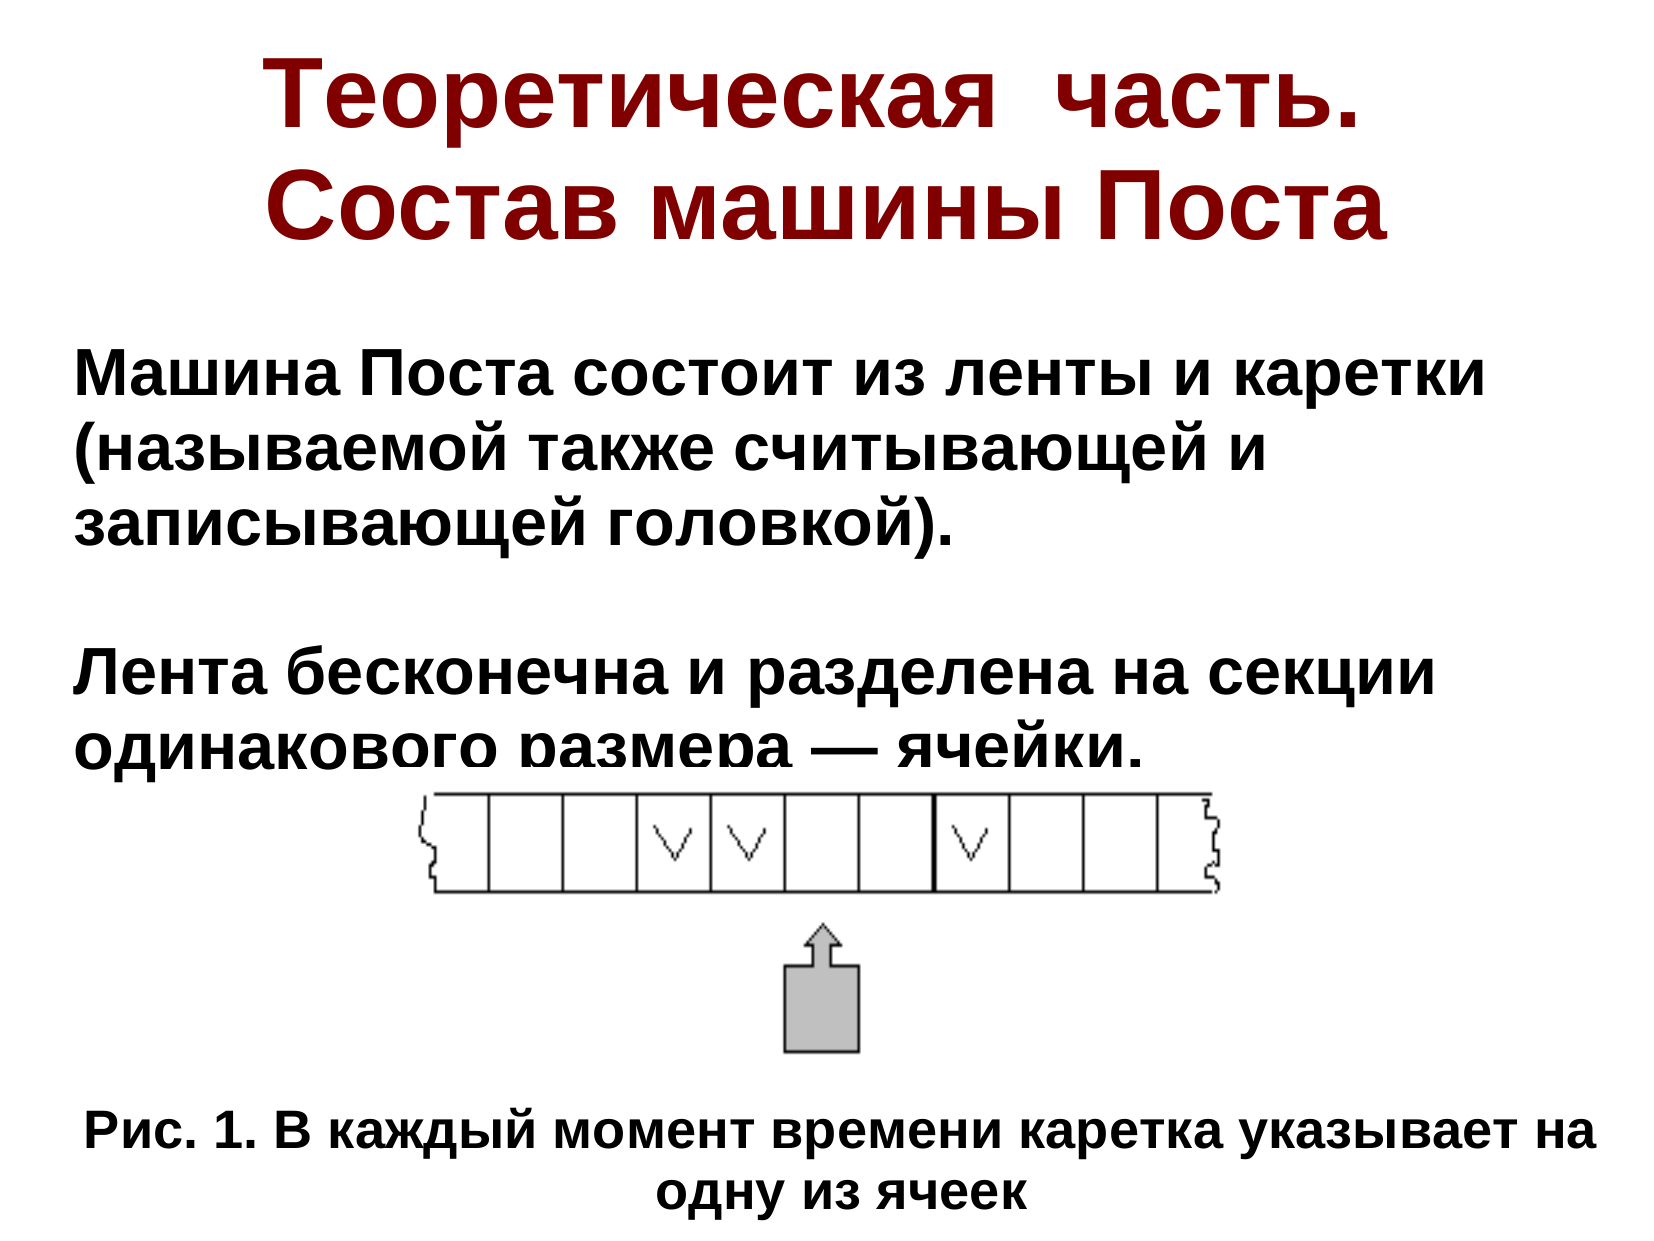

Теоретическая часть.
Состав машины Поста
Машина Поста состоит из ленты и каретки (называемой также считывающей и записывающей головкой).
Лента бесконечна и разделена на секции одинакового размера — ячейки.
Рис. 1. В каждый момент времени каретка указывает на одну из ячеек